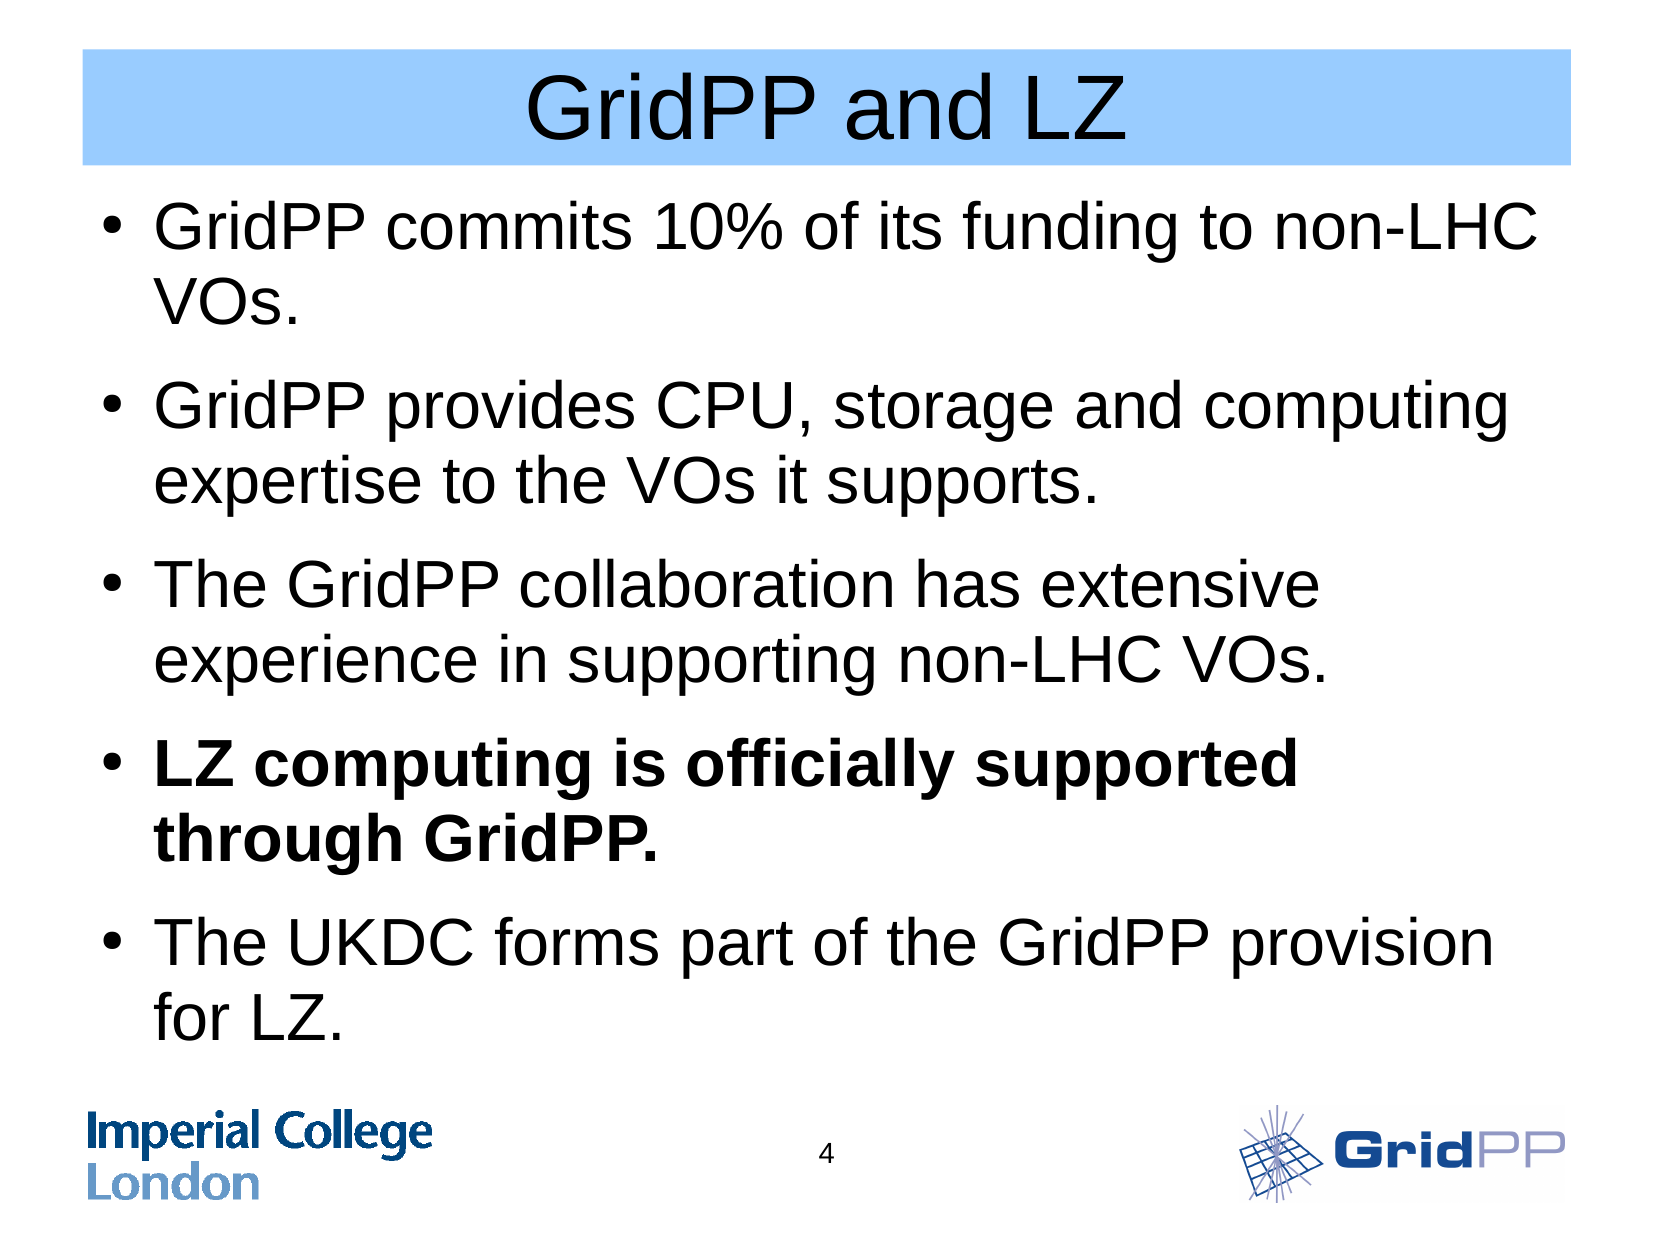

# GridPP and LZ
GridPP commits 10% of its funding to non-LHC VOs.
GridPP provides CPU, storage and computing expertise to the VOs it supports.
The GridPP collaboration has extensive experience in supporting non-LHC VOs.
LZ computing is officially supported through GridPP.
The UKDC forms part of the GridPP provision for LZ.